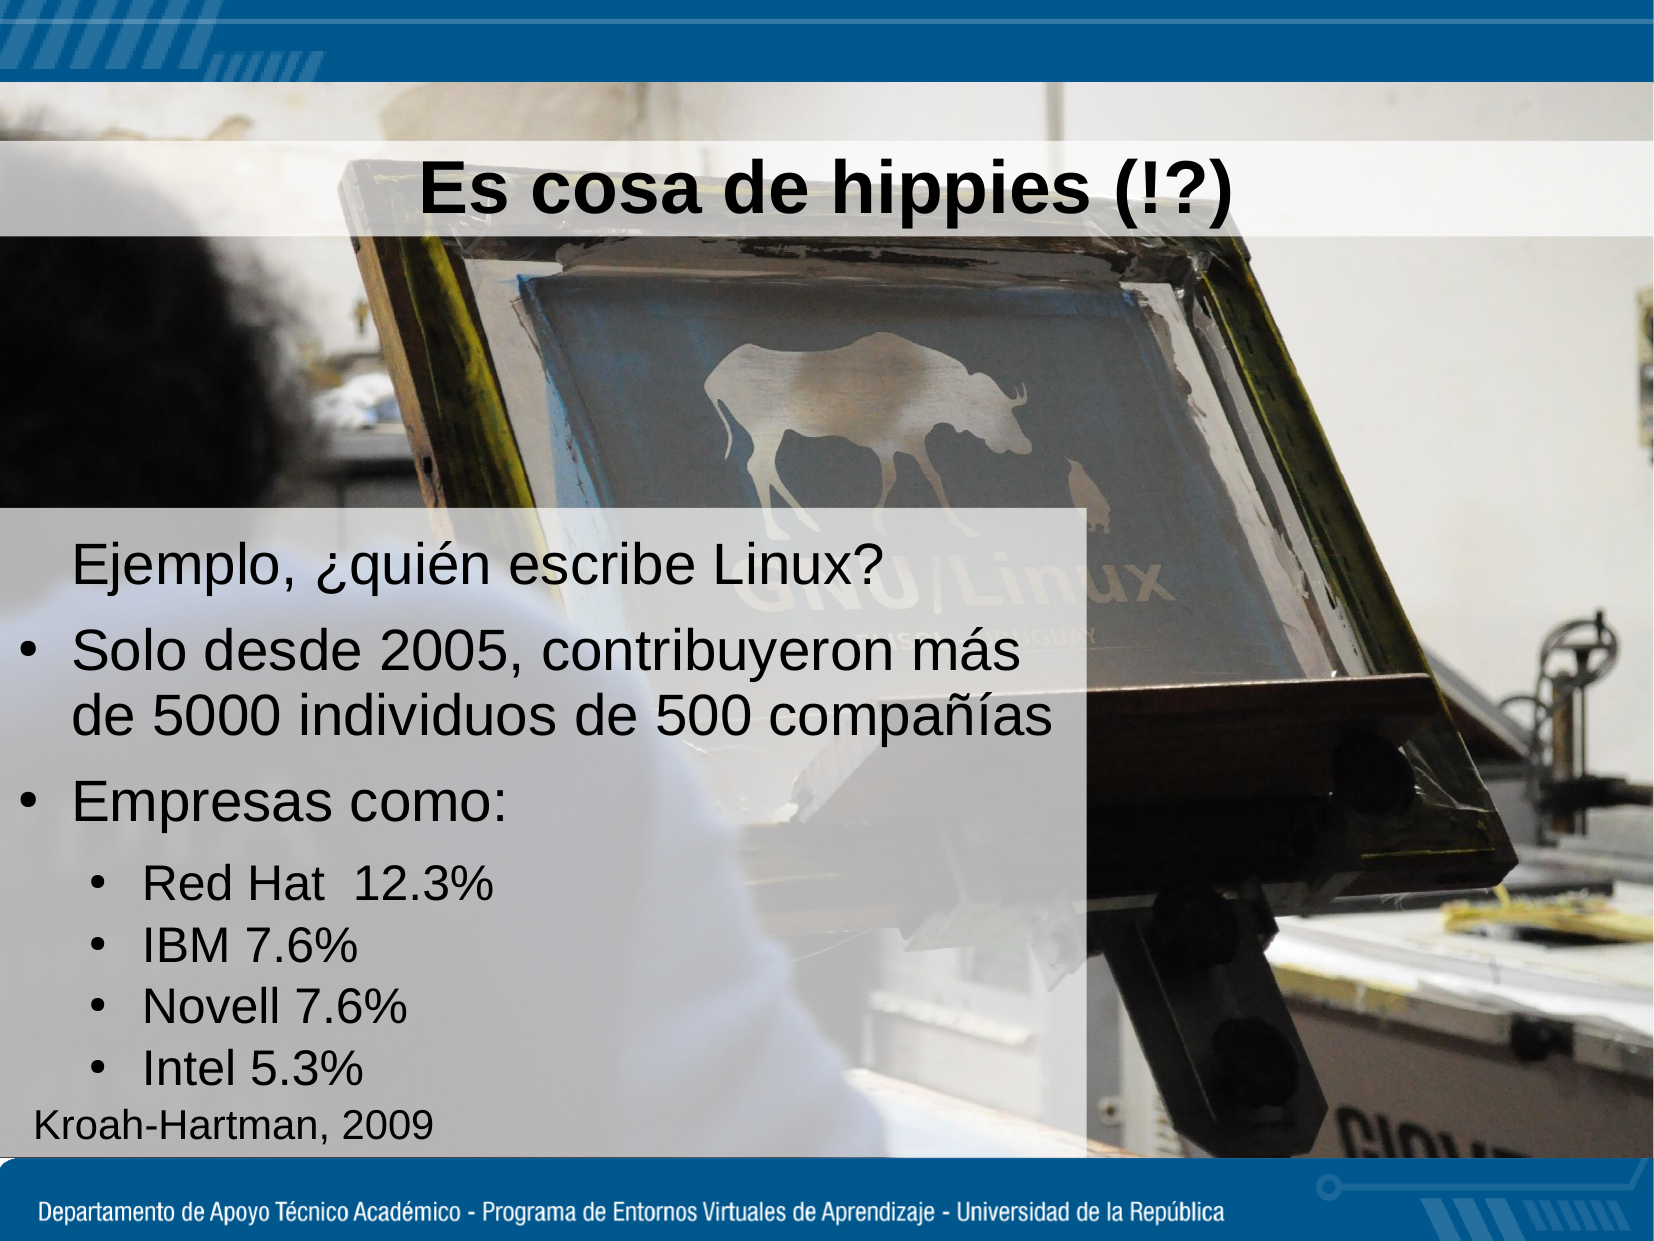

# Es cosa de hippies (!?)
Ejemplo, ¿quién escribe Linux?
Solo desde 2005, contribuyeron más de 5000 individuos de 500 compañías
Empresas como:
Red Hat 12.3%
IBM 7.6%
Novell 7.6%
Intel 5.3%
Kroah-Hartman, 2009